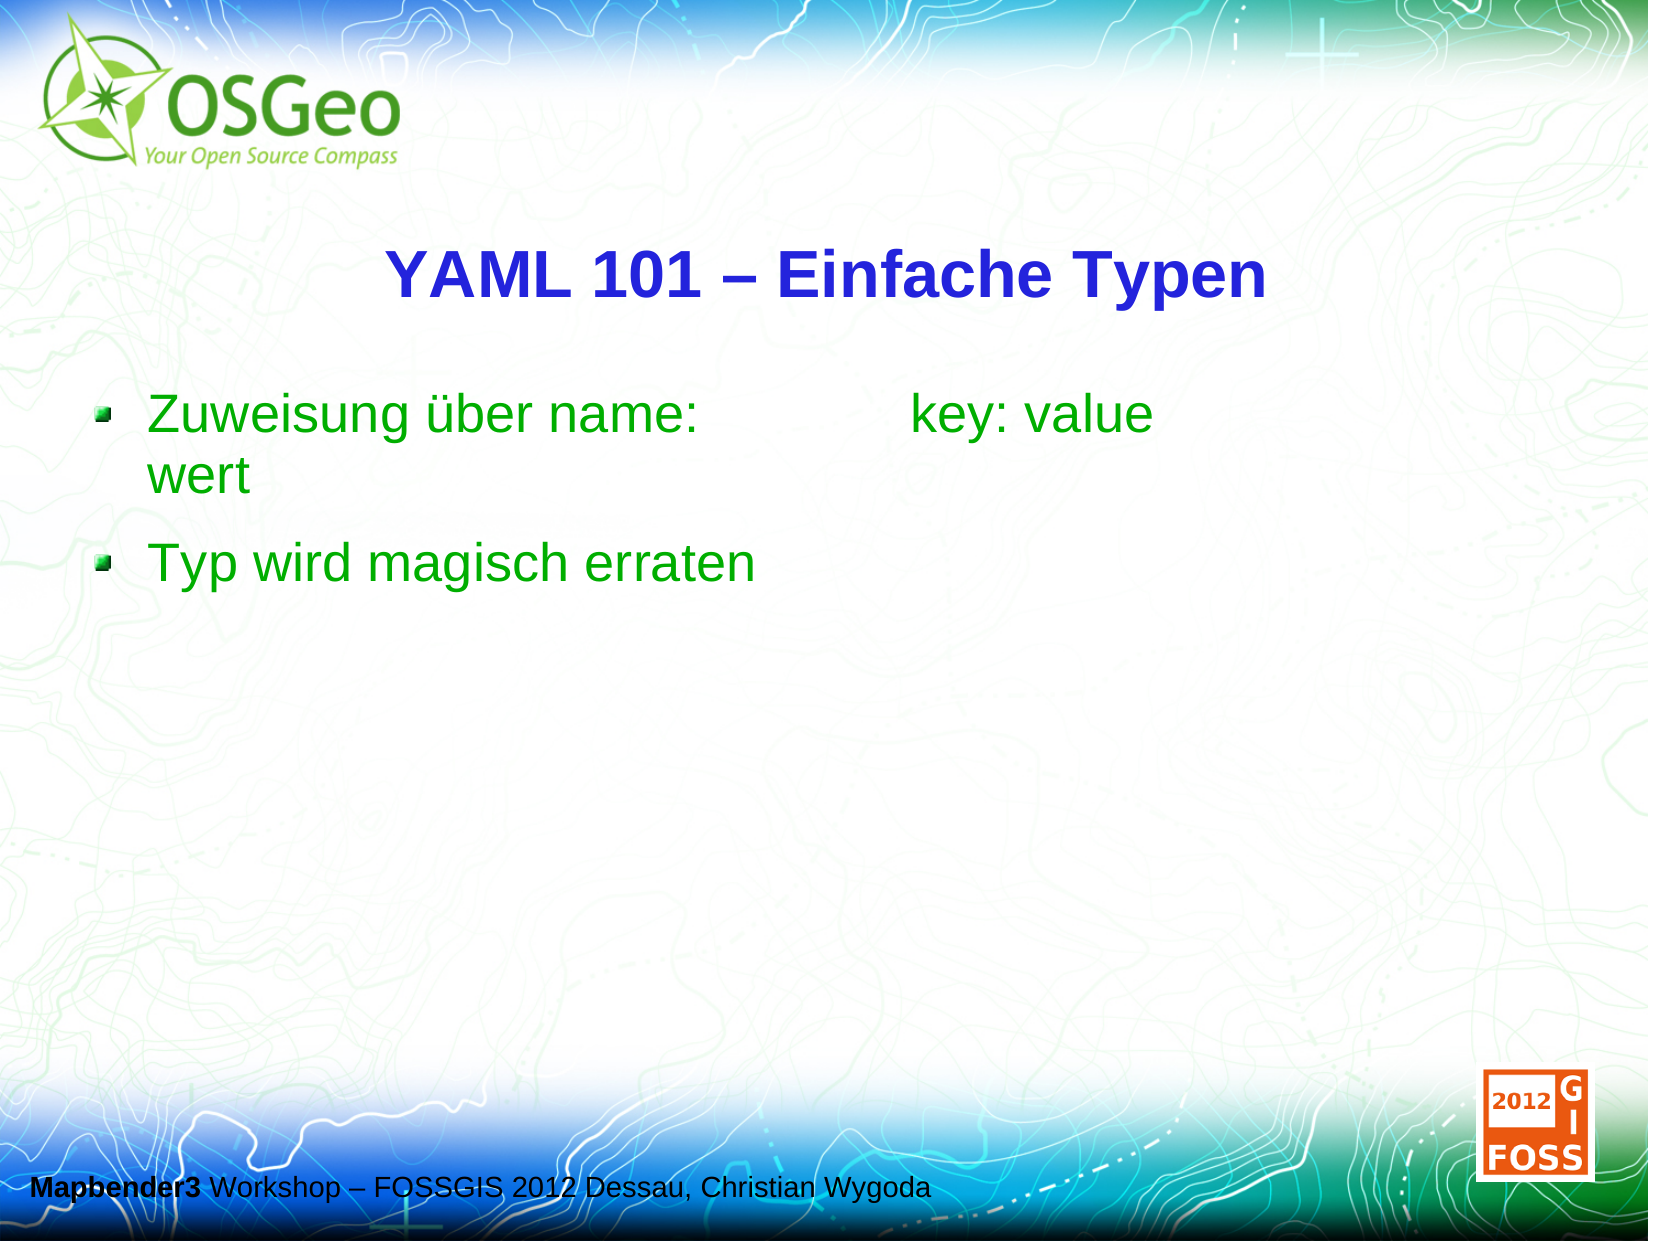

# YAML 101 – Einfache Typen
Zuweisung über name: wert
Typ wird magisch erraten
key: value